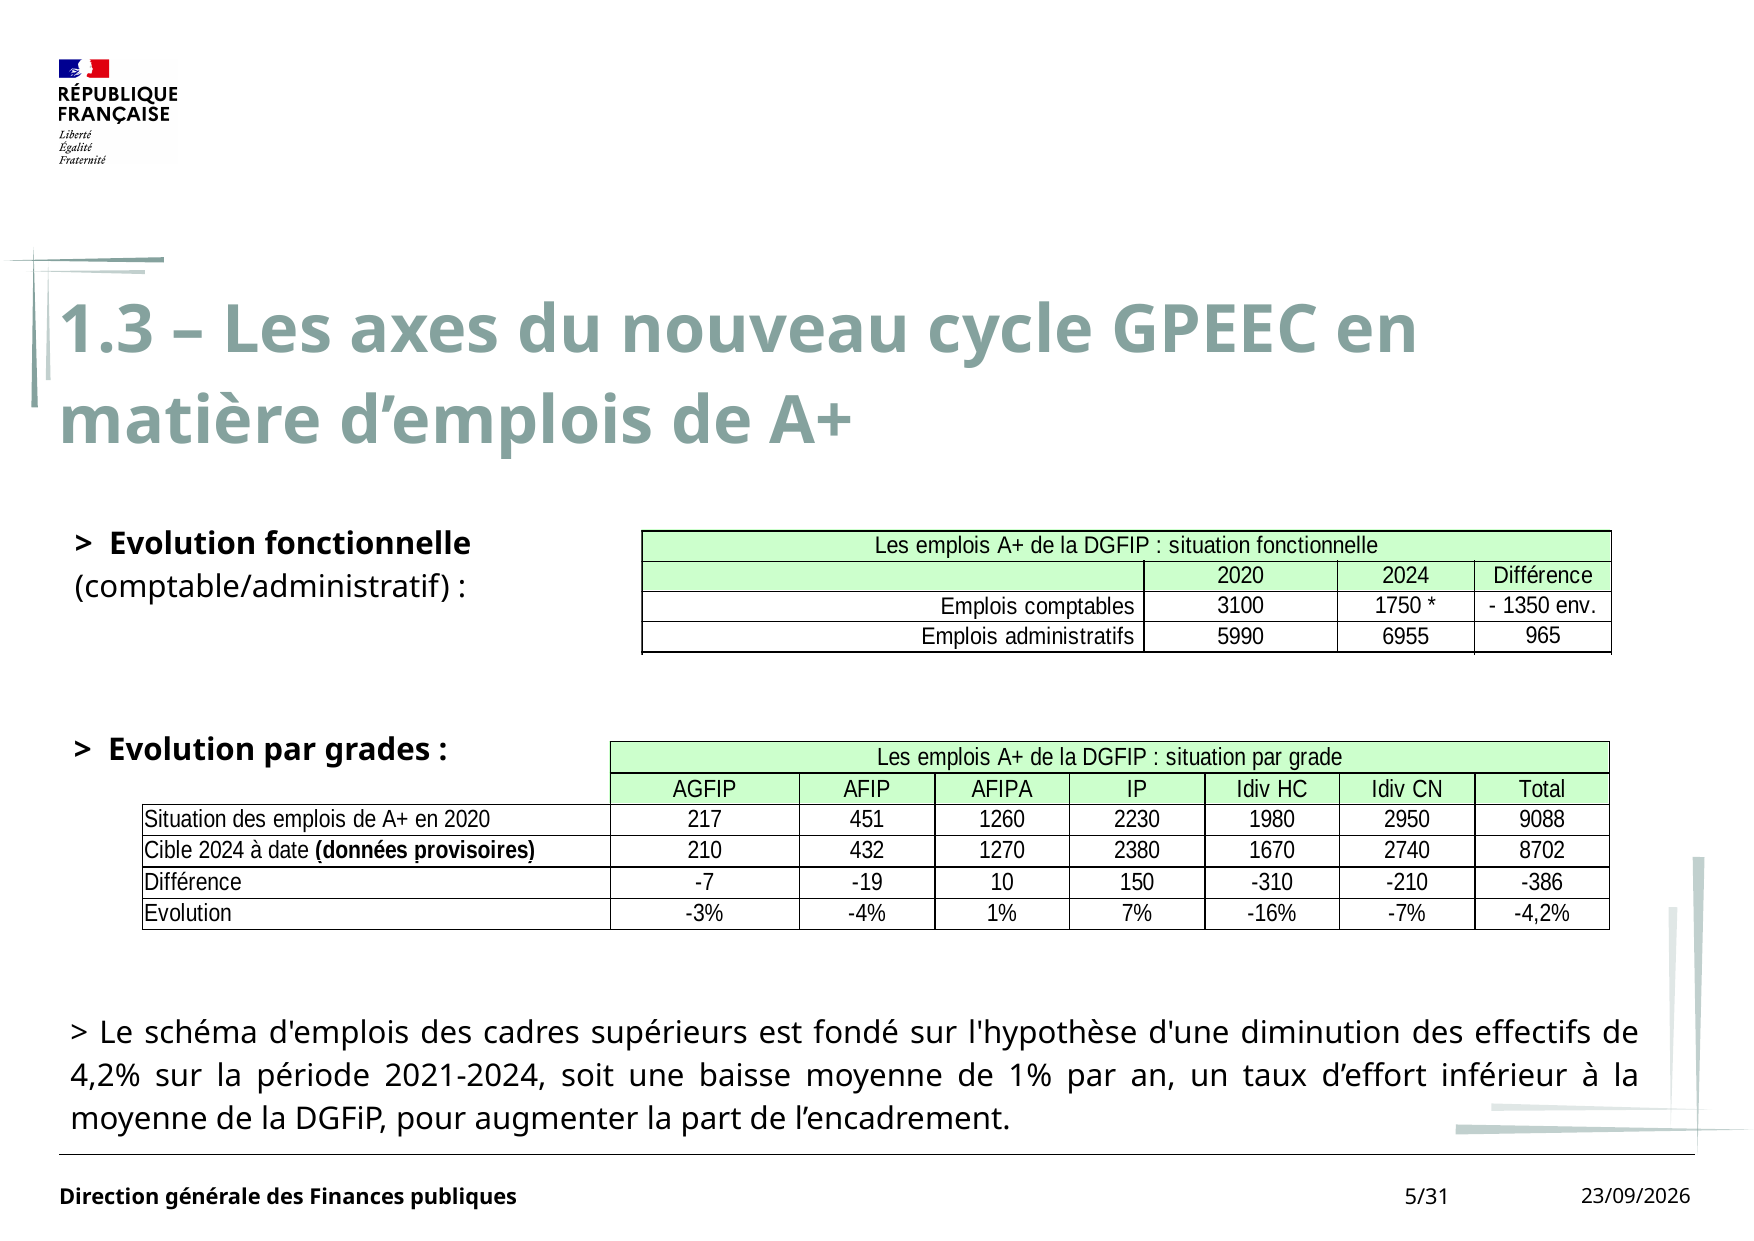

# 1.3 – Les axes du nouveau cycle GPEEC en matière d’emplois de A+
> Evolution fonctionnelle (comptable/administratif) :
> Evolution par grades :
> Le schéma d'emplois des cadres supérieurs est fondé sur l'hypothèse d'une diminution des effectifs de 4,2% sur la période 2021-2024, soit une baisse moyenne de 1% par an, un taux d’effort inférieur à la moyenne de la DGFiP, pour augmenter la part de l’encadrement.